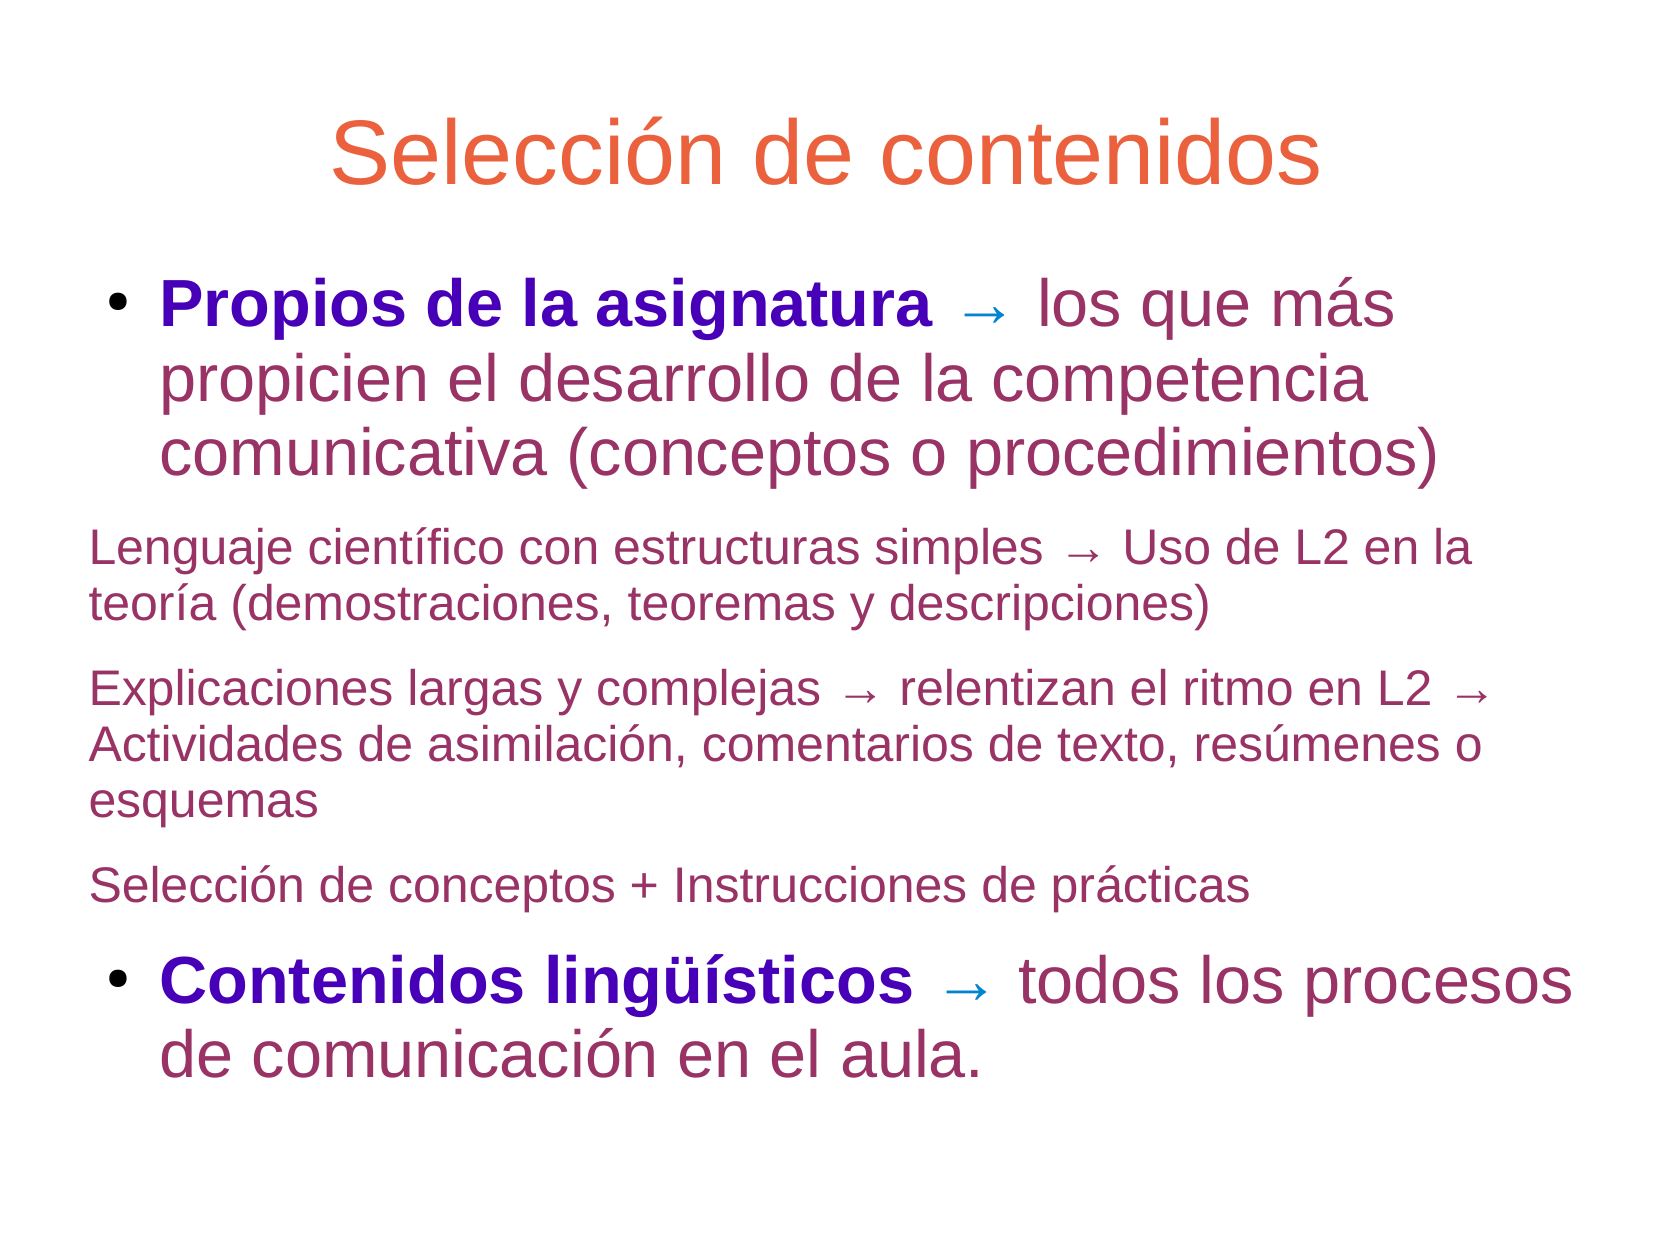

# Selección de contenidos
Propios de la asignatura → los que más propicien el desarrollo de la competencia comunicativa (conceptos o procedimientos)
Lenguaje científico con estructuras simples → Uso de L2 en la teoría (demostraciones, teoremas y descripciones)
Explicaciones largas y complejas → relentizan el ritmo en L2 → Actividades de asimilación, comentarios de texto, resúmenes o esquemas
Selección de conceptos + Instrucciones de prácticas
Contenidos lingüísticos → todos los procesos de comunicación en el aula.